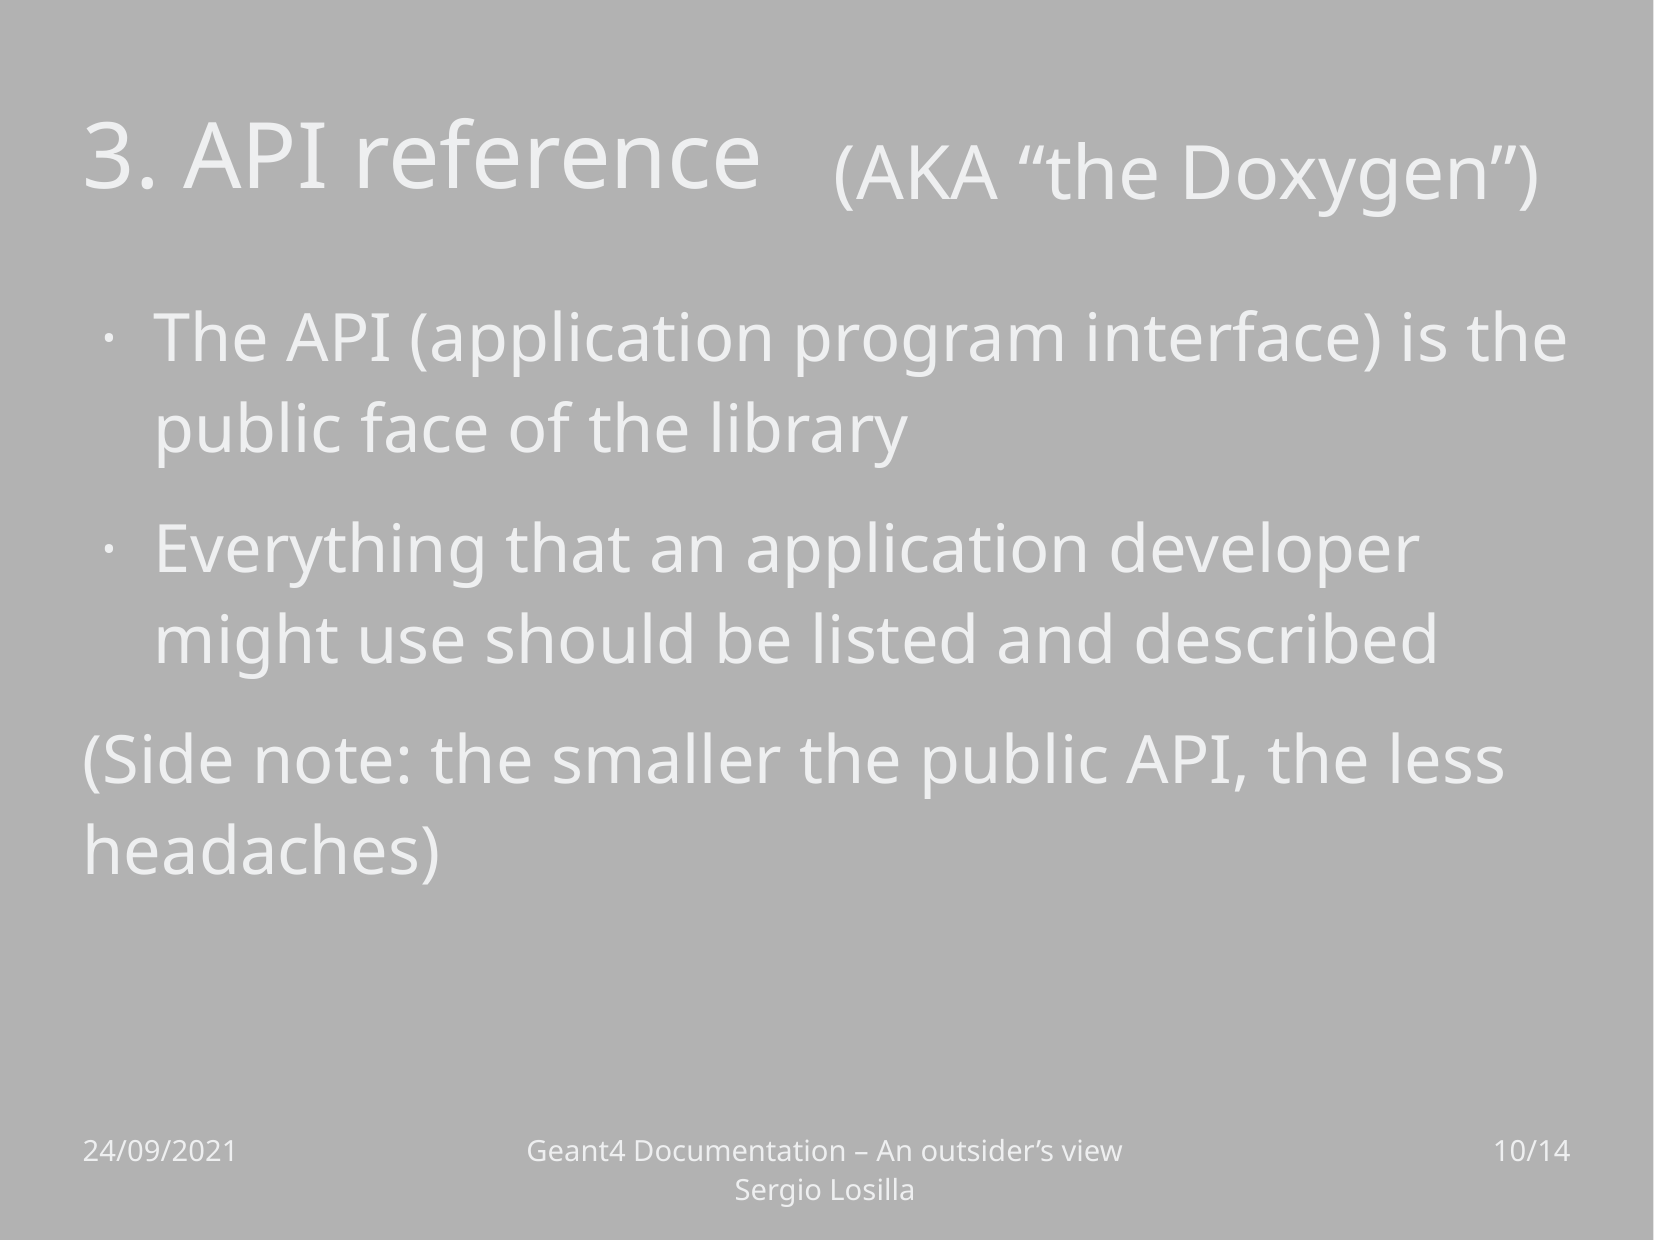

# 3. API reference
(AKA “the Doxygen”)
The API (application program interface) is the public face of the library
Everything that an application developer might use should be listed and described
(Side note: the smaller the public API, the less headaches)
10